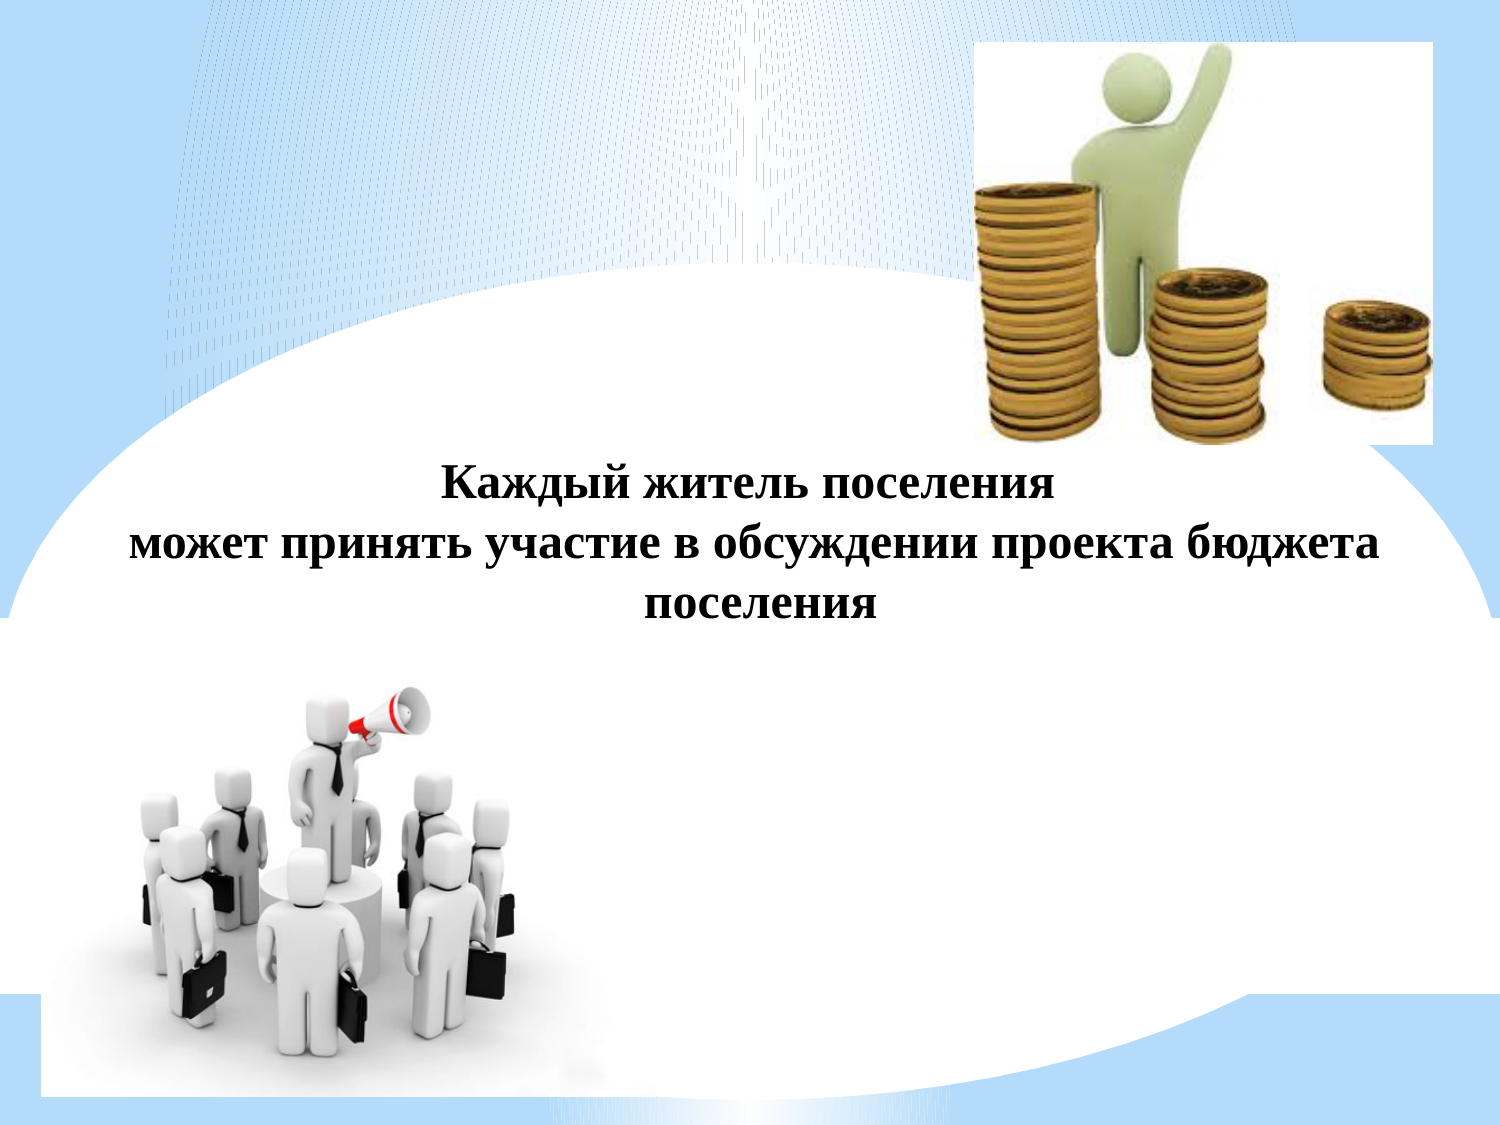

Каждый житель поселения
может принять участие в обсуждении проекта бюджета
 поселения